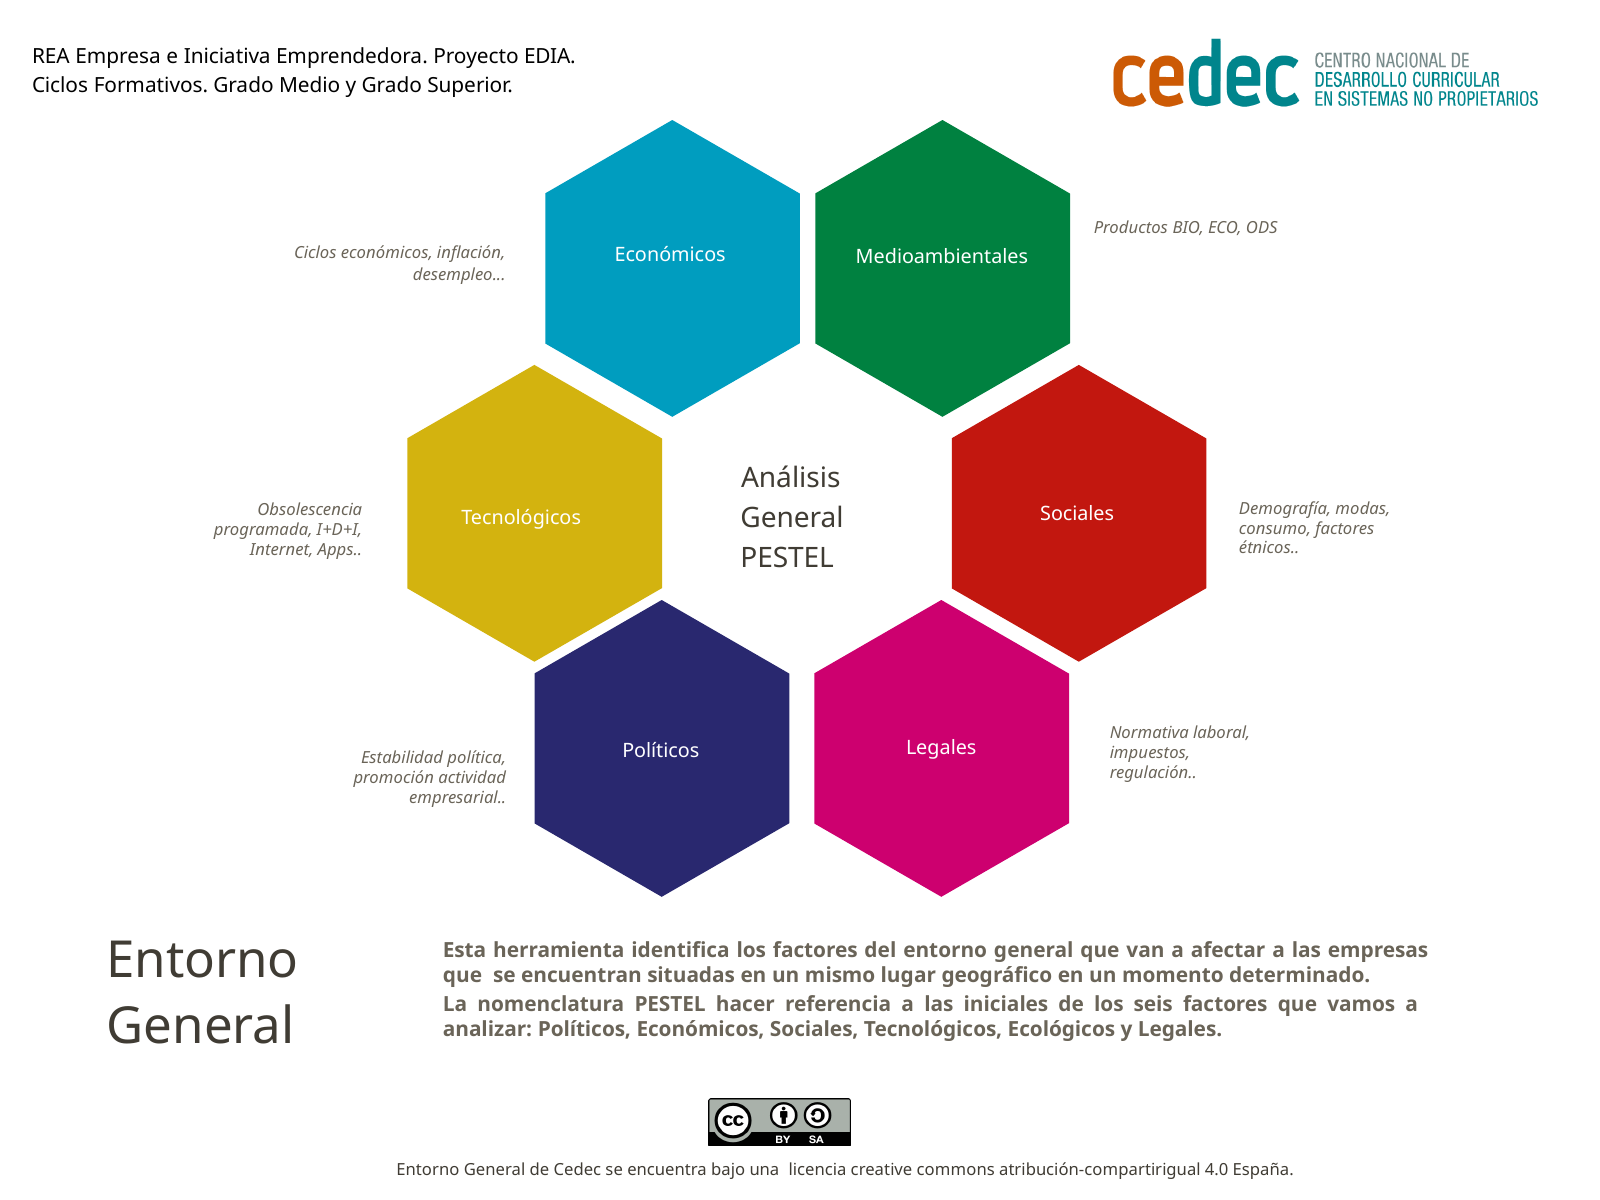

REA Empresa e Iniciativa Emprendedora. Proyecto EDIA.
Ciclos Formativos. Grado Medio y Grado Superior.
Productos BIO, ECO, ODS
Ciclos económicos, inflación,
desempleo...
Económicos
Medioambientales
Análisis General PESTEL
Demografía, modas, consumo, factores étnicos..
Obsolescencia programada, I+D+I, Internet, Apps..
Sociales
Tecnológicos
Normativa laboral, impuestos, regulación..
Legales
Políticos
Estabilidad política, promoción actividad empresarial..
Entorno General
Esta herramienta identifica los factores del entorno general que van a afectar a las empresas que se encuentran situadas en un mismo lugar geográfico en un momento determinado.
La nomenclatura PESTEL hacer referencia a las iniciales de los seis factores que vamos a analizar: Políticos, Económicos, Sociales, Tecnológicos, Ecológicos y Legales.
Entorno General de Cedec se encuentra bajo una licencia creative commons atribución-compartirigual 4.0 España.